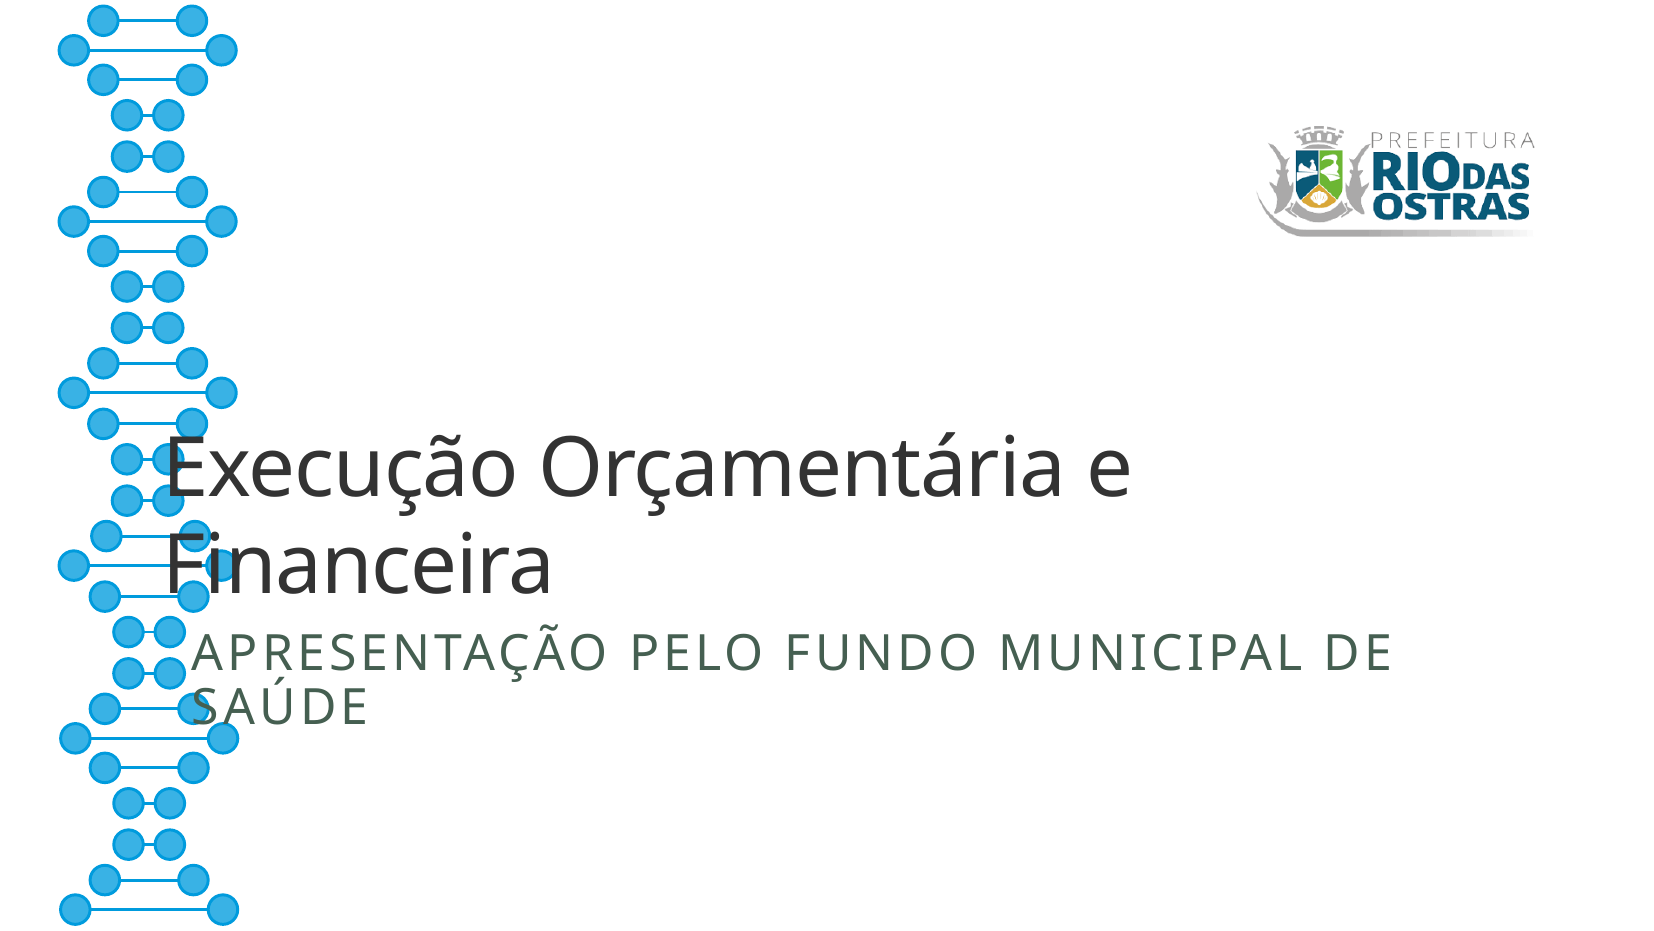

# Execução Orçamentária e Financeira
Apresentação pelo fundo municipal de saúde